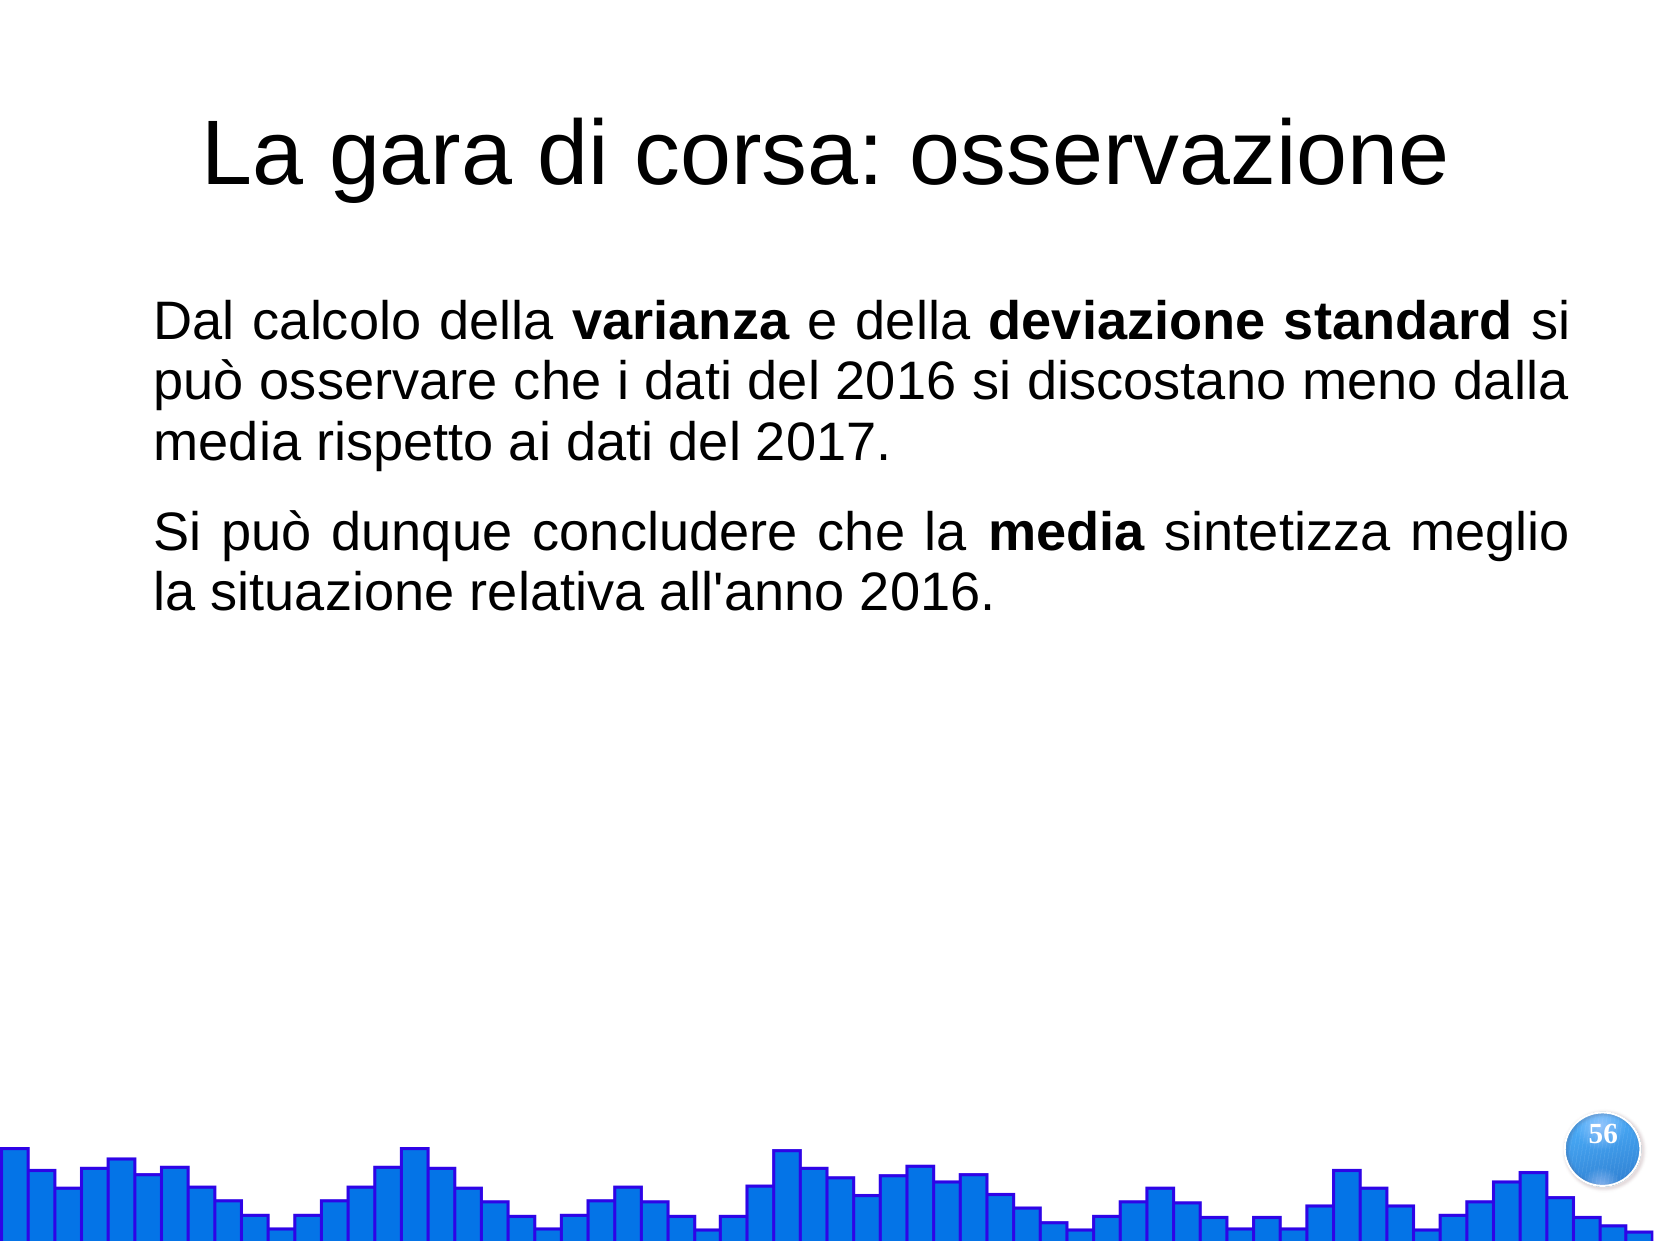

# La gara di corsa: osservazione
Dal calcolo della varianza e della deviazione standard si può osservare che i dati del 2016 si discostano meno dalla media rispetto ai dati del 2017.
Si può dunque concludere che la media sintetizza meglio la situazione relativa all'anno 2016.
56